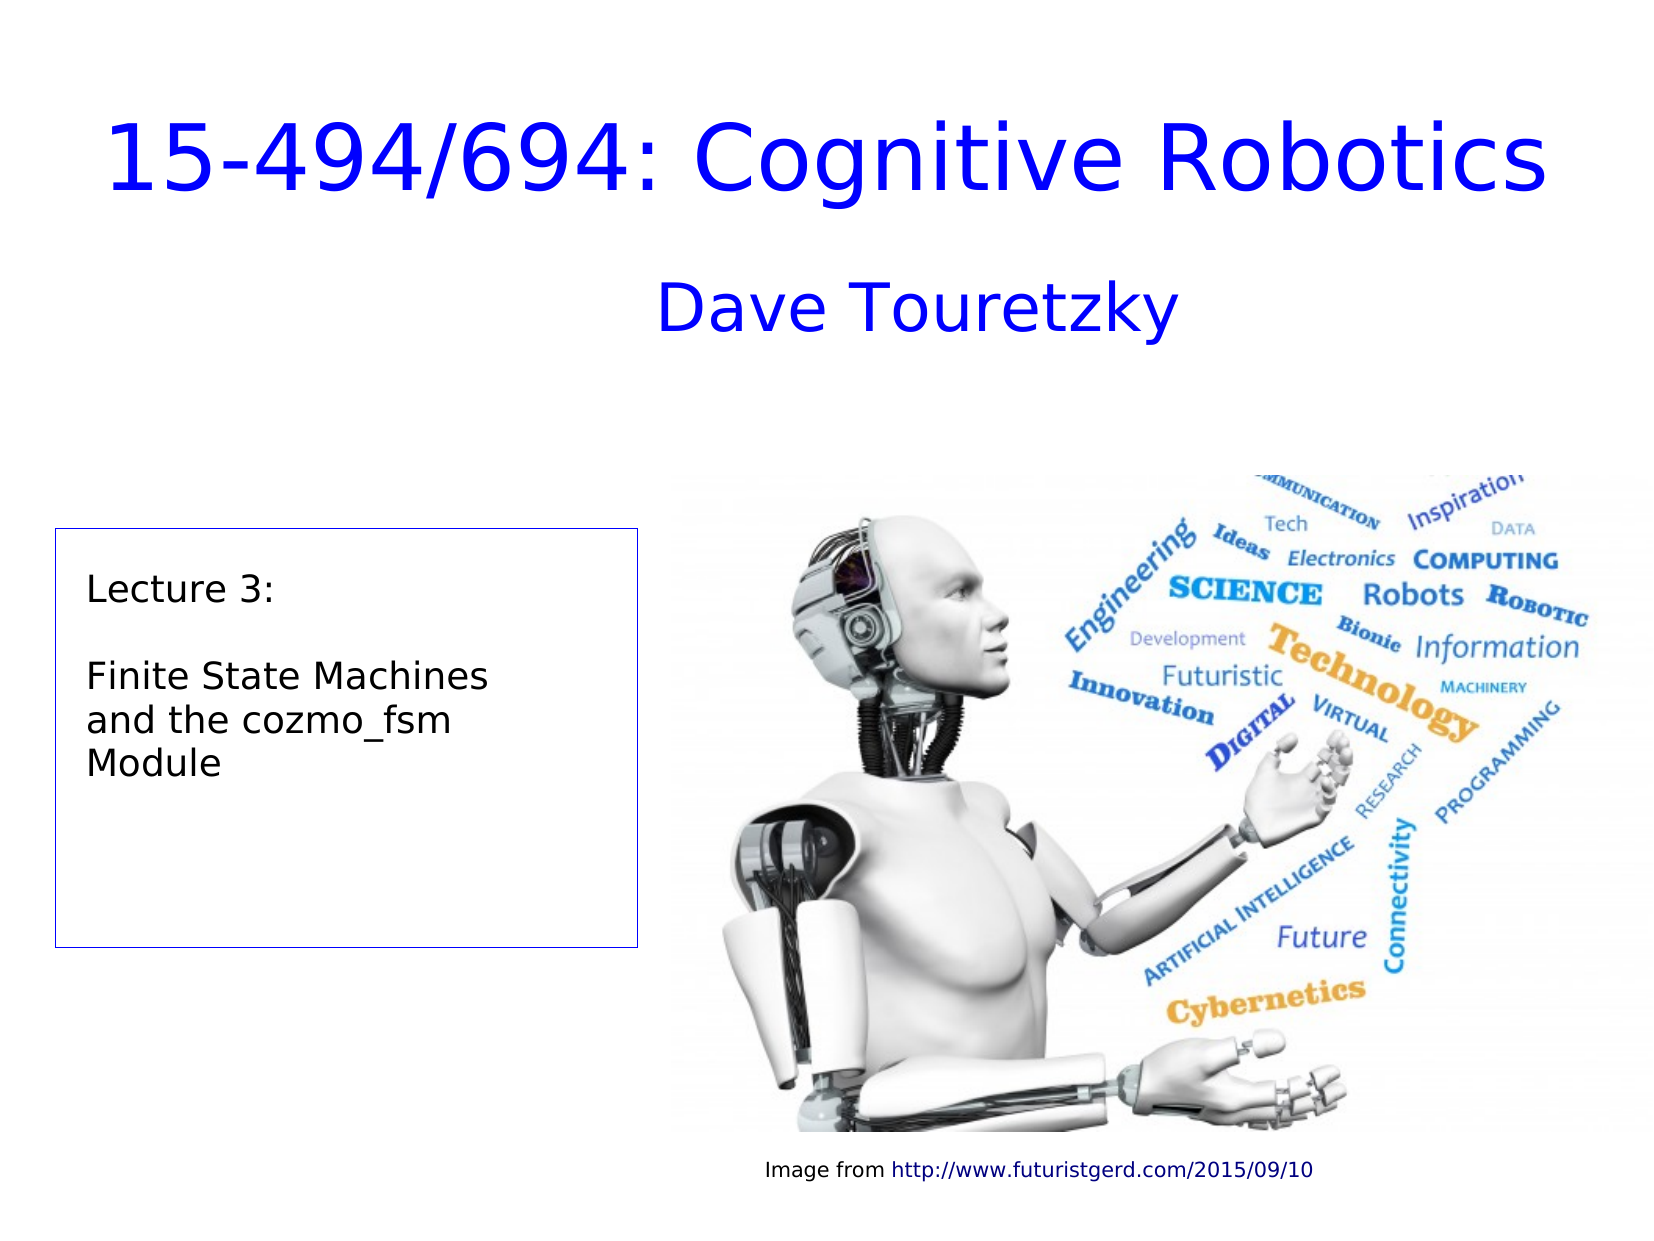

# 15-494/694: Cognitive Robotics
Dave Touretzky
Lecture 3:
Finite State Machines
and the cozmo_fsm
Module
Image from http://www.futuristgerd.com/2015/09/10